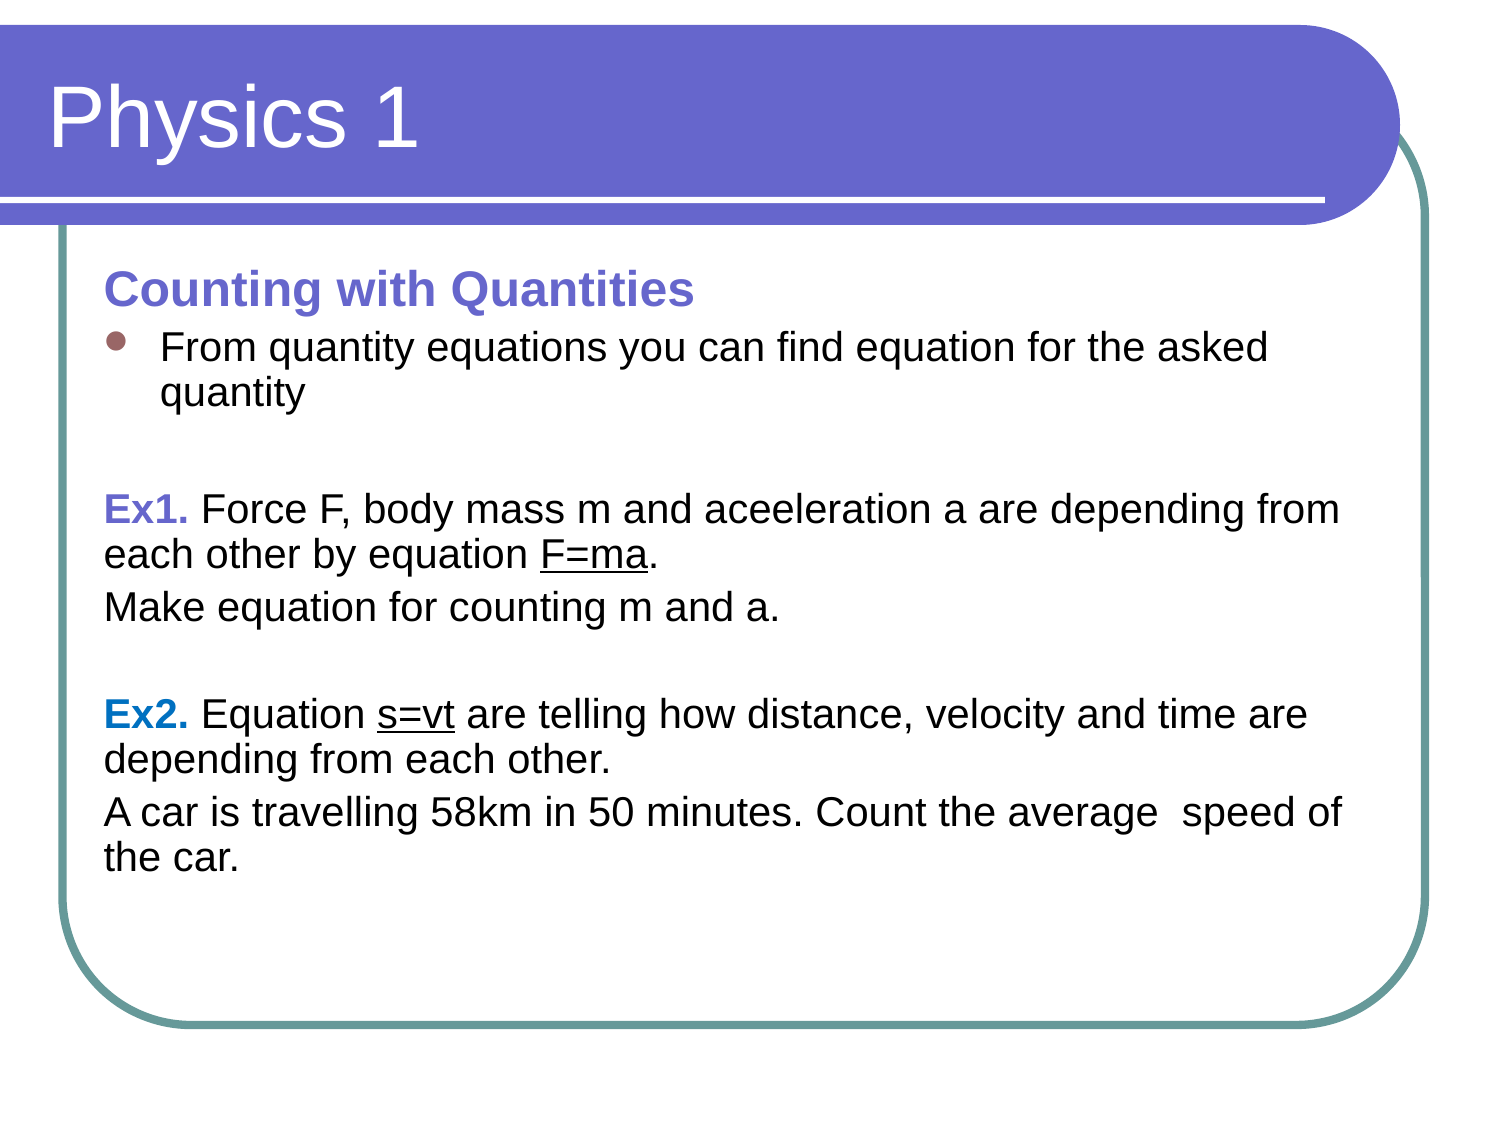

# Physics 1
Counting with Quantities
From quantity equations you can find equation for the asked quantity
Ex1. Force F, body mass m and aceeleration a are depending from each other by equation F=ma.
Make equation for counting m and a.
Ex2. Equation s=vt are telling how distance, velocity and time are depending from each other.
A car is travelling 58km in 50 minutes. Count the average speed of the car.